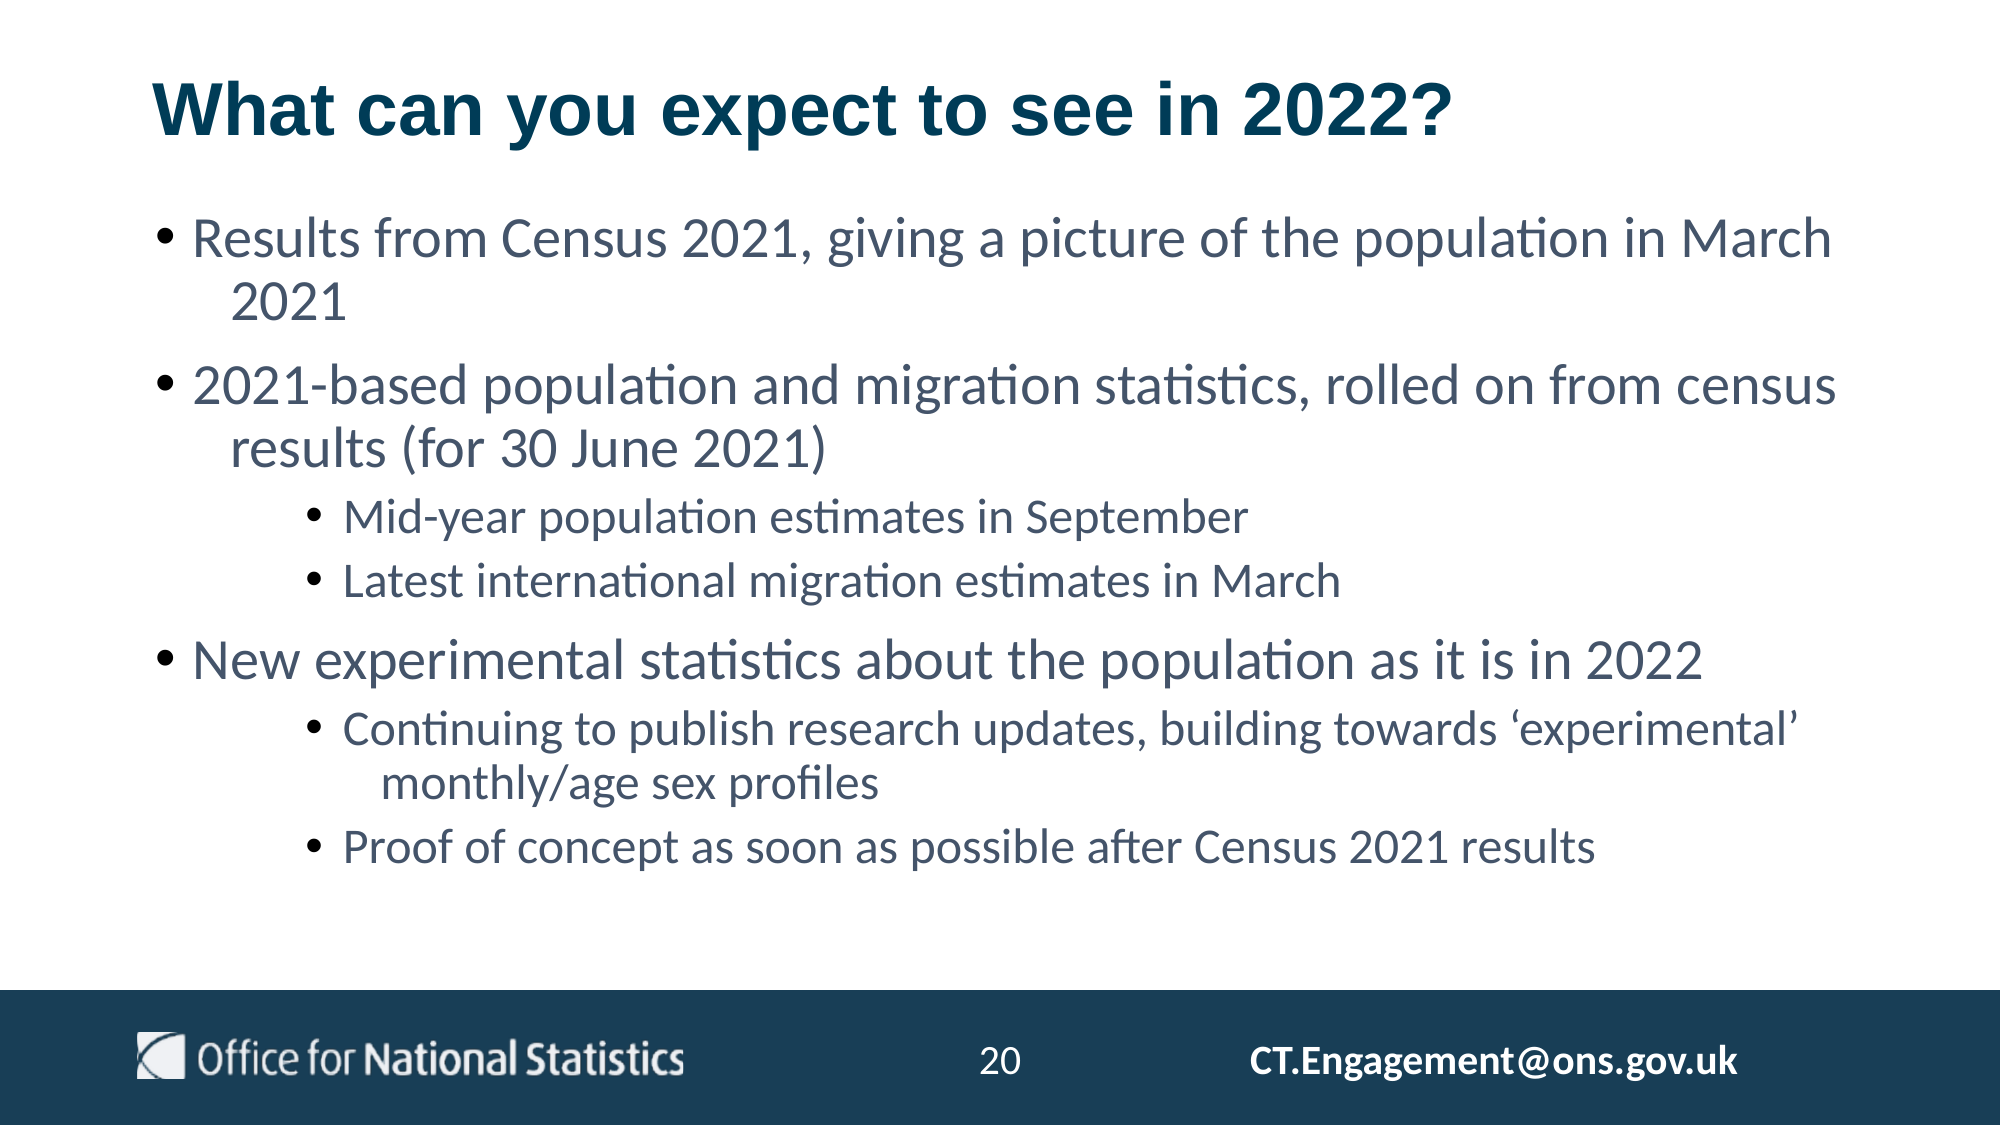

# What can you expect to see in 2022?
Results from Census 2021, giving a picture of the population in March 2021
2021-based population and migration statistics, rolled on from census results (for 30 June 2021)
Mid-year population estimates in September
Latest international migration estimates in March
New experimental statistics about the population as it is in 2022
Continuing to publish research updates, building towards ‘experimental’ monthly/age sex profiles
Proof of concept as soon as possible after Census 2021 results
CT.Engagement@ons.gov.uk